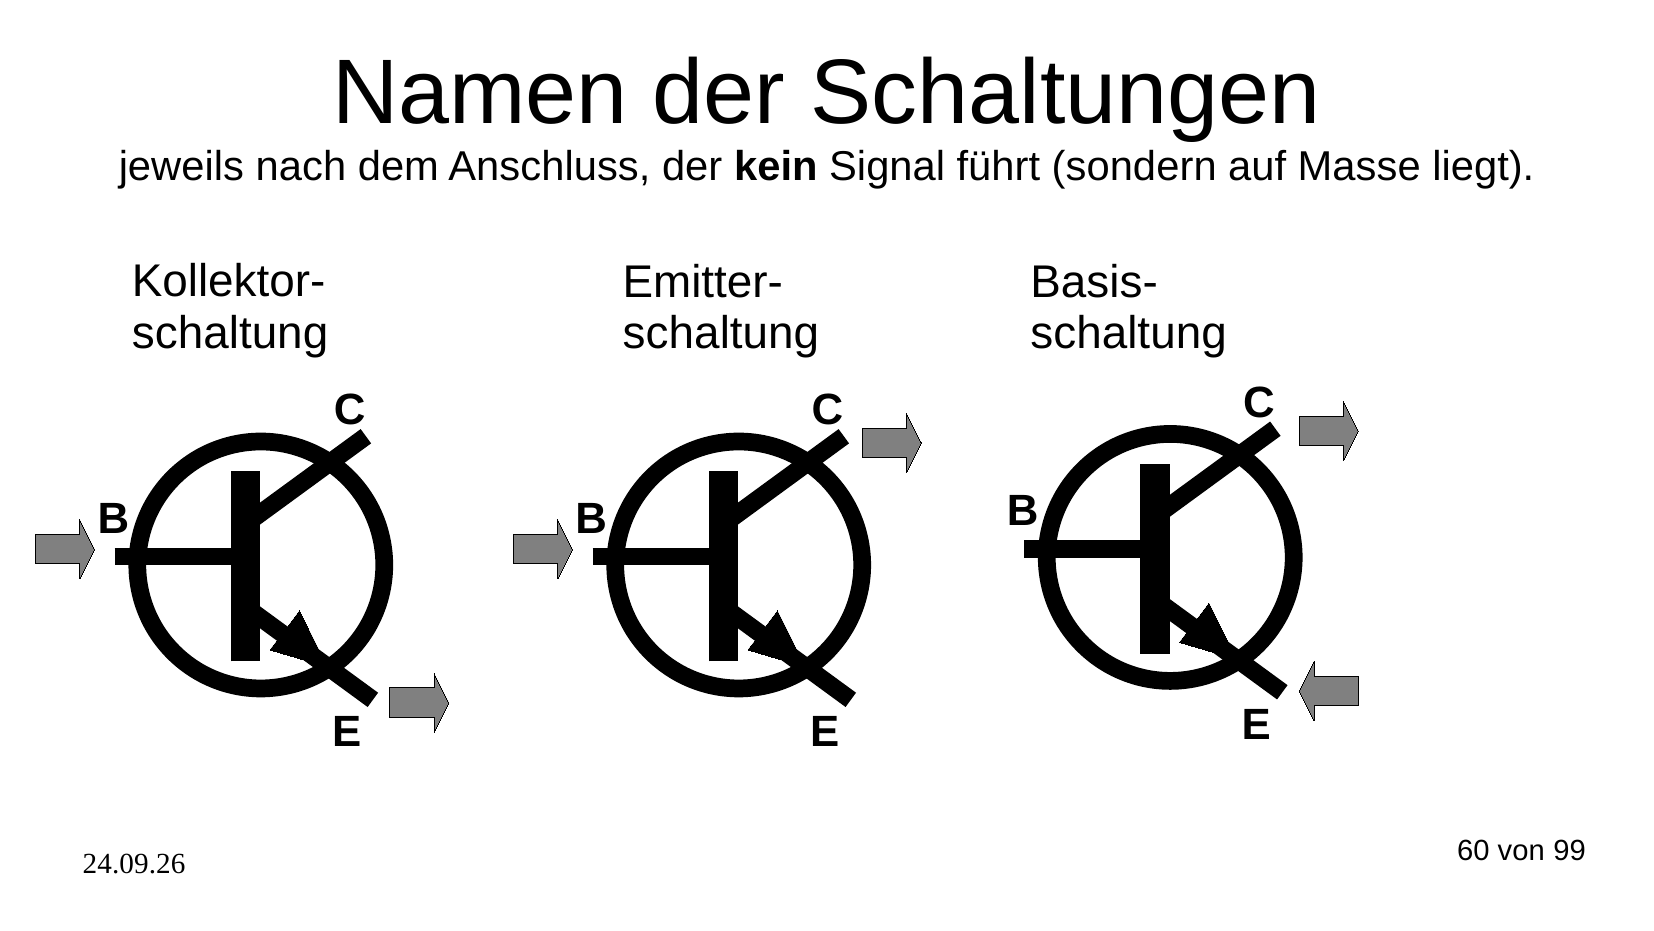

# Namen der Schaltungen jeweils nach dem Anschluss, der kein Signal führt (sondern auf Masse liegt).
Kollektor-
schaltung
Basis-
schaltung
Emitter-
schaltung
C
B
E
C
B
E
C
B
E
60